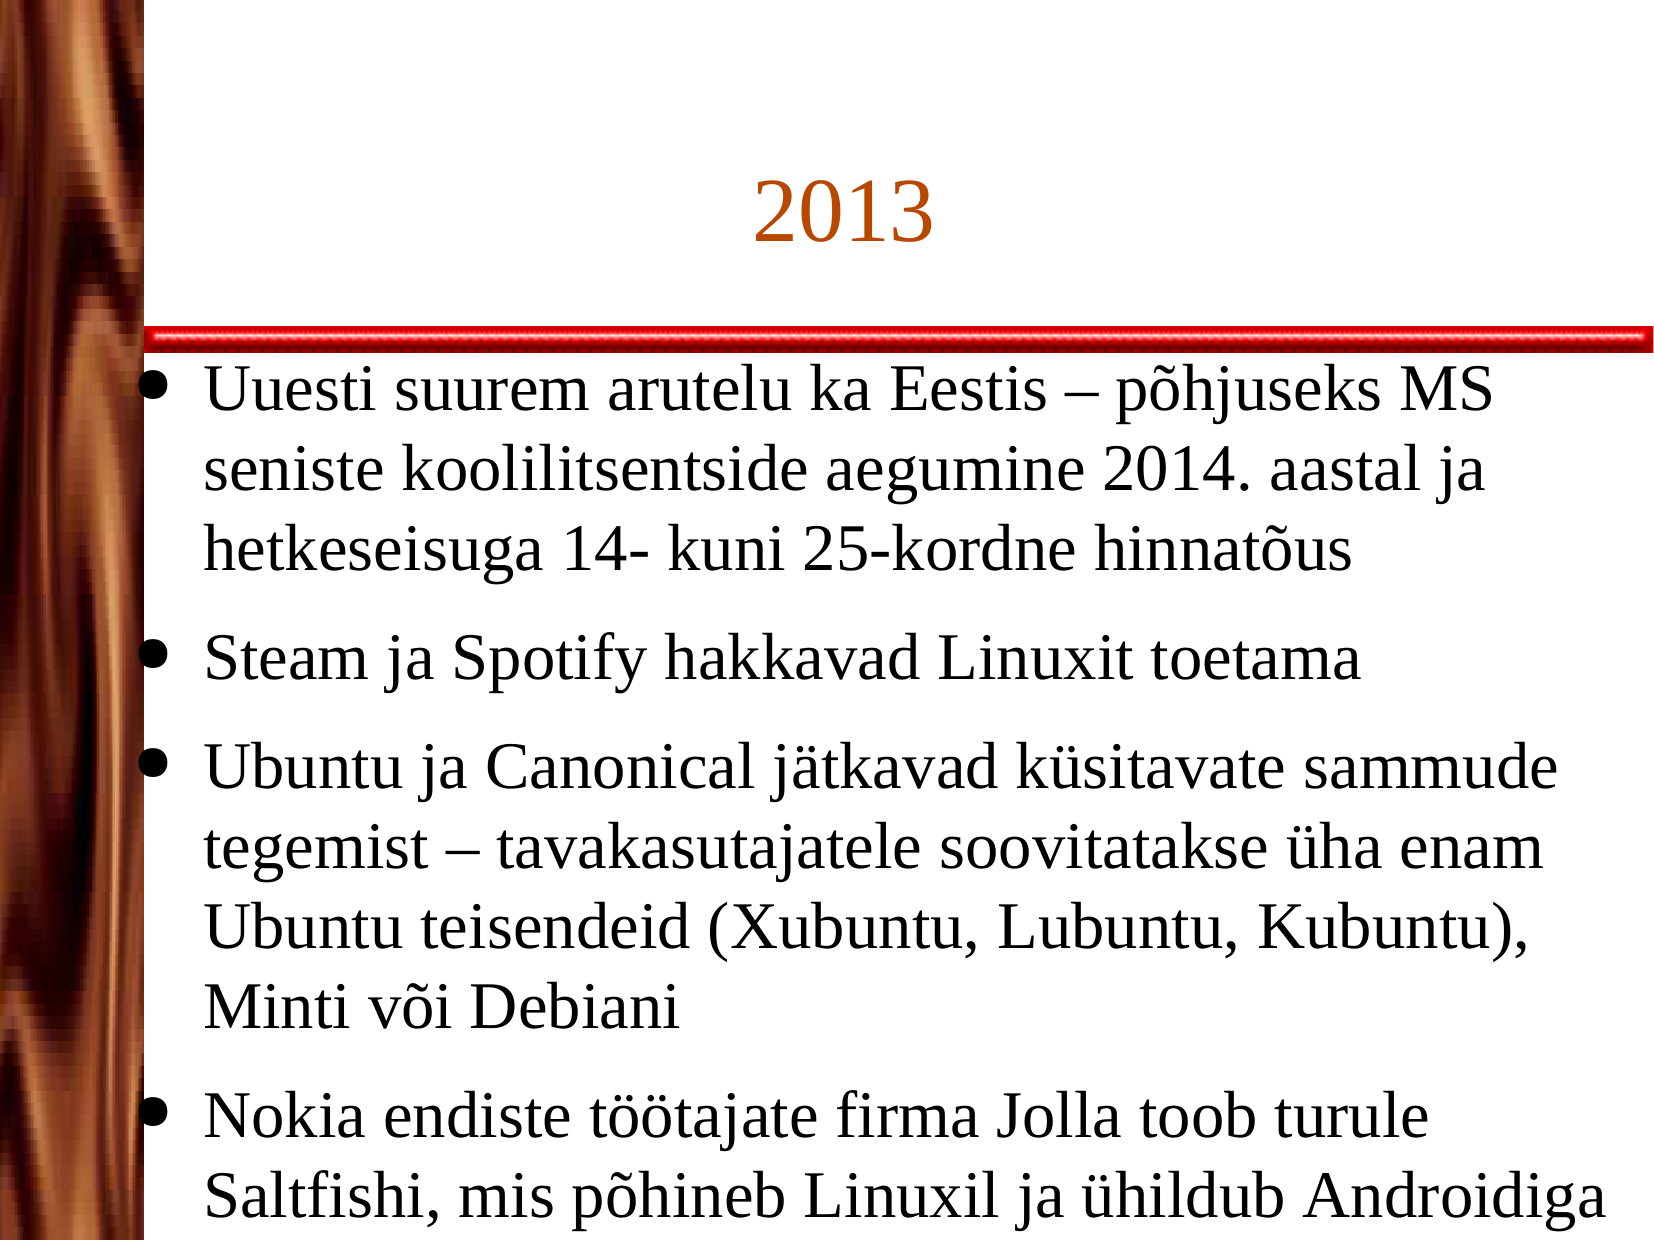

# 2013
Uuesti suurem arutelu ka Eestis – põhjuseks MS seniste koolilitsentside aegumine 2014. aastal ja hetkeseisuga 14- kuni 25-kordne hinnatõus
Steam ja Spotify hakkavad Linuxit toetama
Ubuntu ja Canonical jätkavad küsitavate sammude tegemist – tavakasutajatele soovitatakse üha enam Ubuntu teisendeid (Xubuntu, Lubuntu, Kubuntu), Minti või Debiani
Nokia endiste töötajate firma Jolla toob turule Saltfishi, mis põhineb Linuxil ja ühildub Androidiga